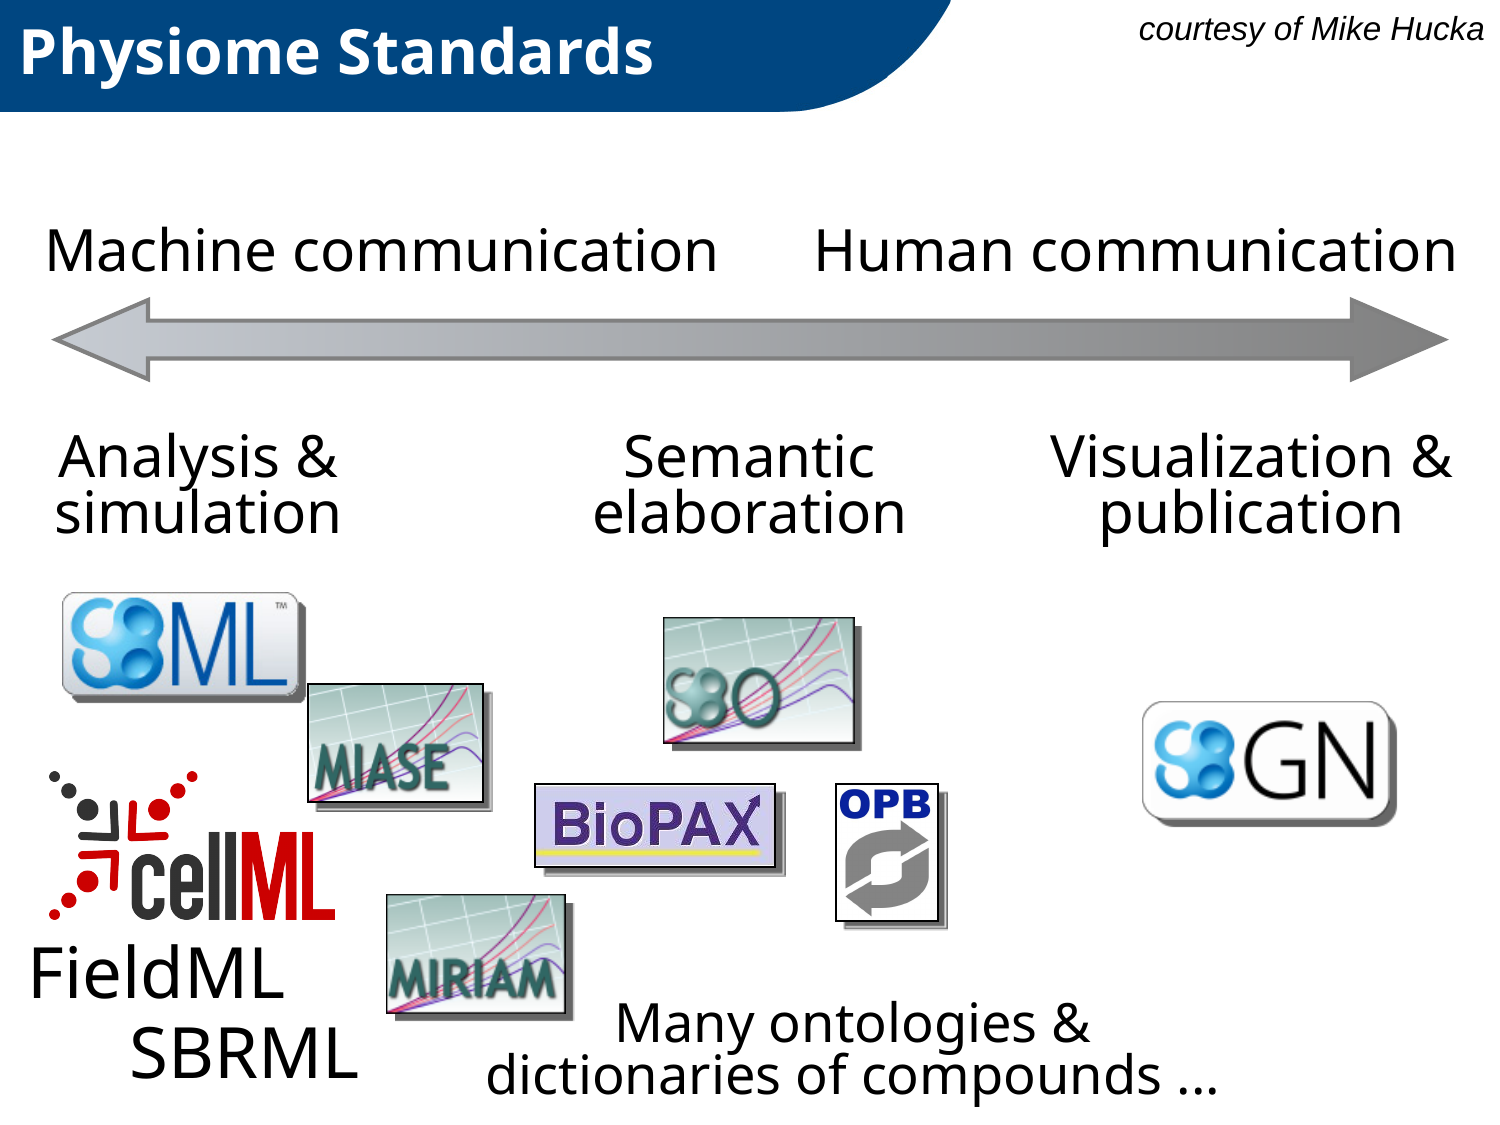

courtesy of Mike Hucka
# Physiome Standards
Machine communication
Human communication
Analysis &
simulation
Semantic
elaboration
Visualization &
publication
FieldML
Many ontologies &
dictionaries of compounds ...
SBRML